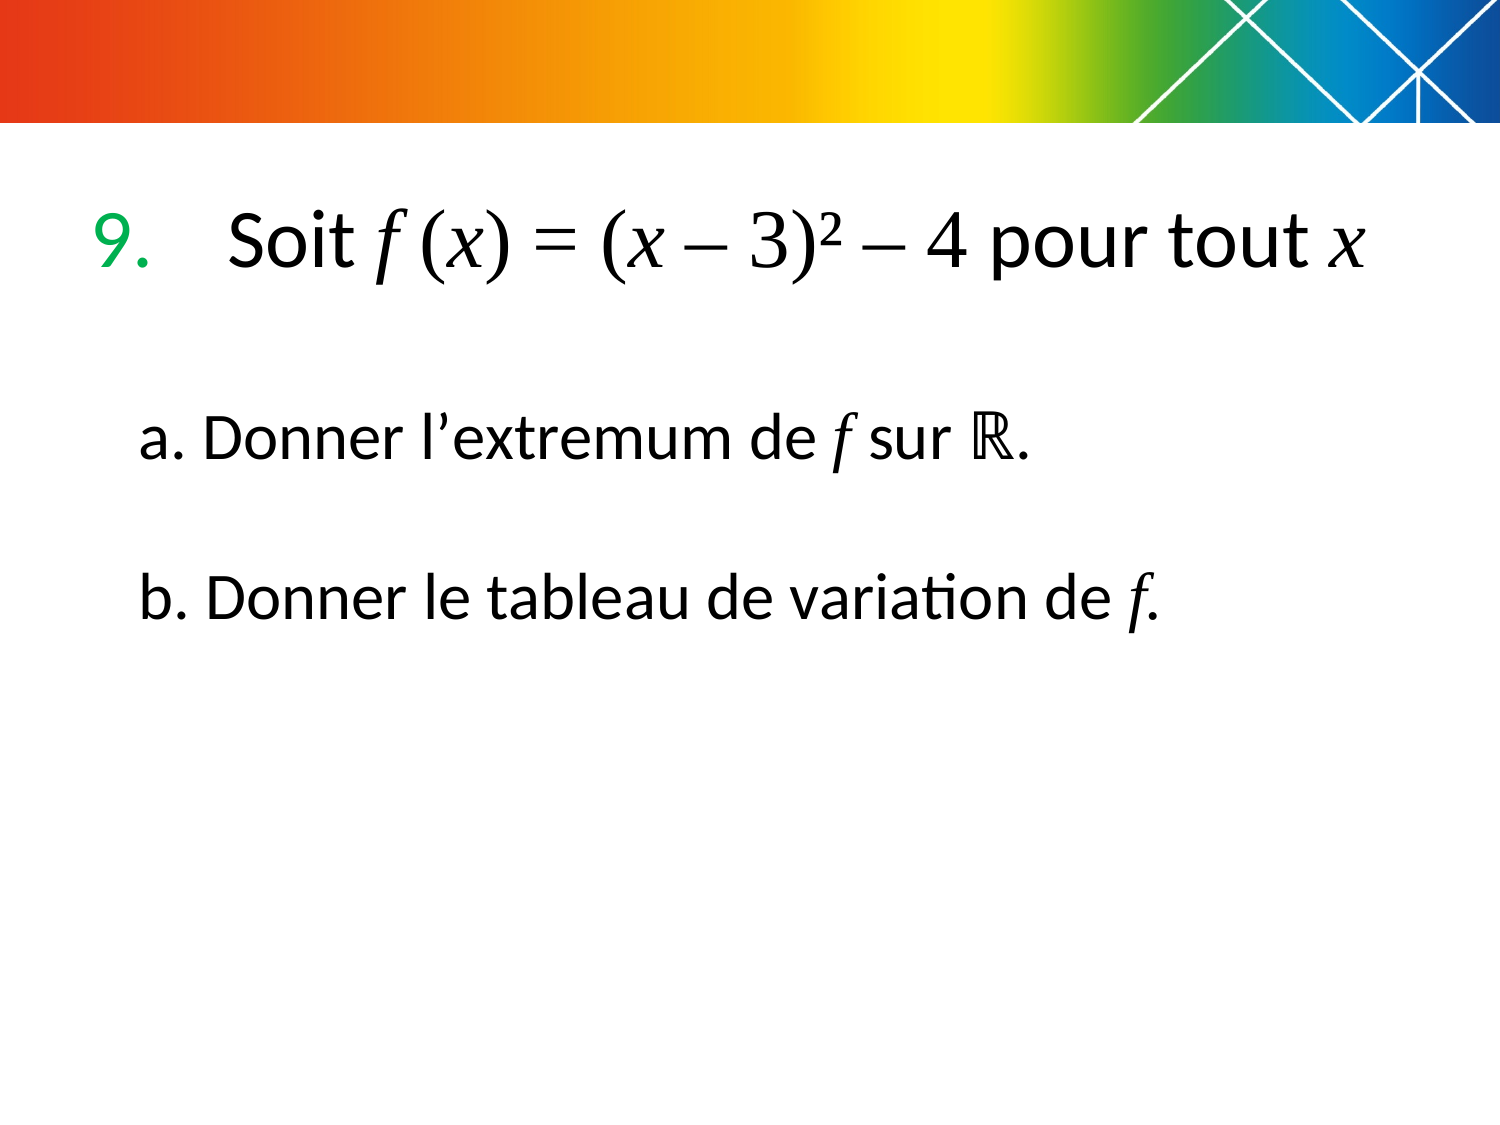

# Soit f (x) = (x – 3)² – 4 pour tout x
a. Donner l’extremum de f sur ℝ.
b. Donner le tableau de variation de f.